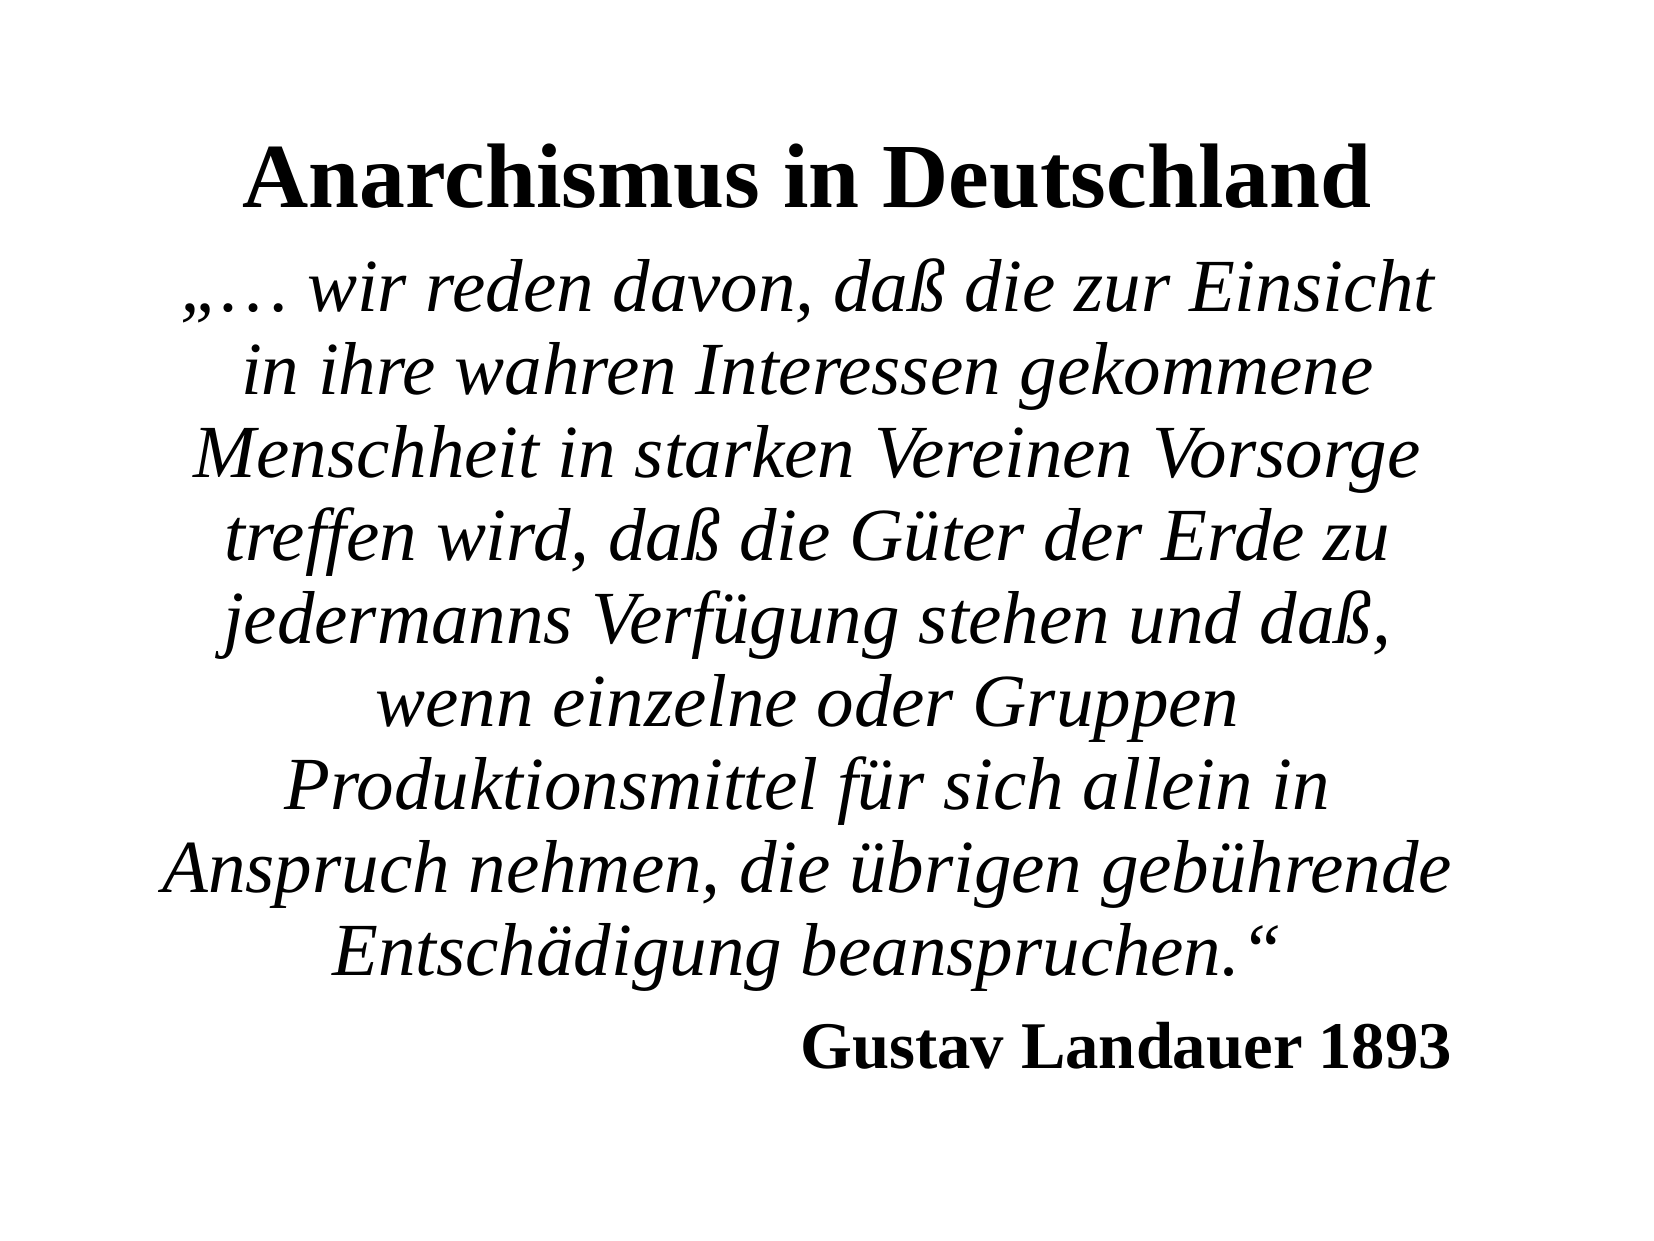

Anarchismus in Deutschland
„… wir reden davon, daß die zur Einsicht in ihre wahren Interessen gekommene Menschheit in starken Vereinen Vorsorge treffen wird, daß die Güter der Erde zu jedermanns Verfügung stehen und daß, wenn einzelne oder Gruppen Produktionsmittel für sich allein in Anspruch nehmen, die übrigen gebührende Entschädigung beanspruchen.“
Gustav Landauer 1893